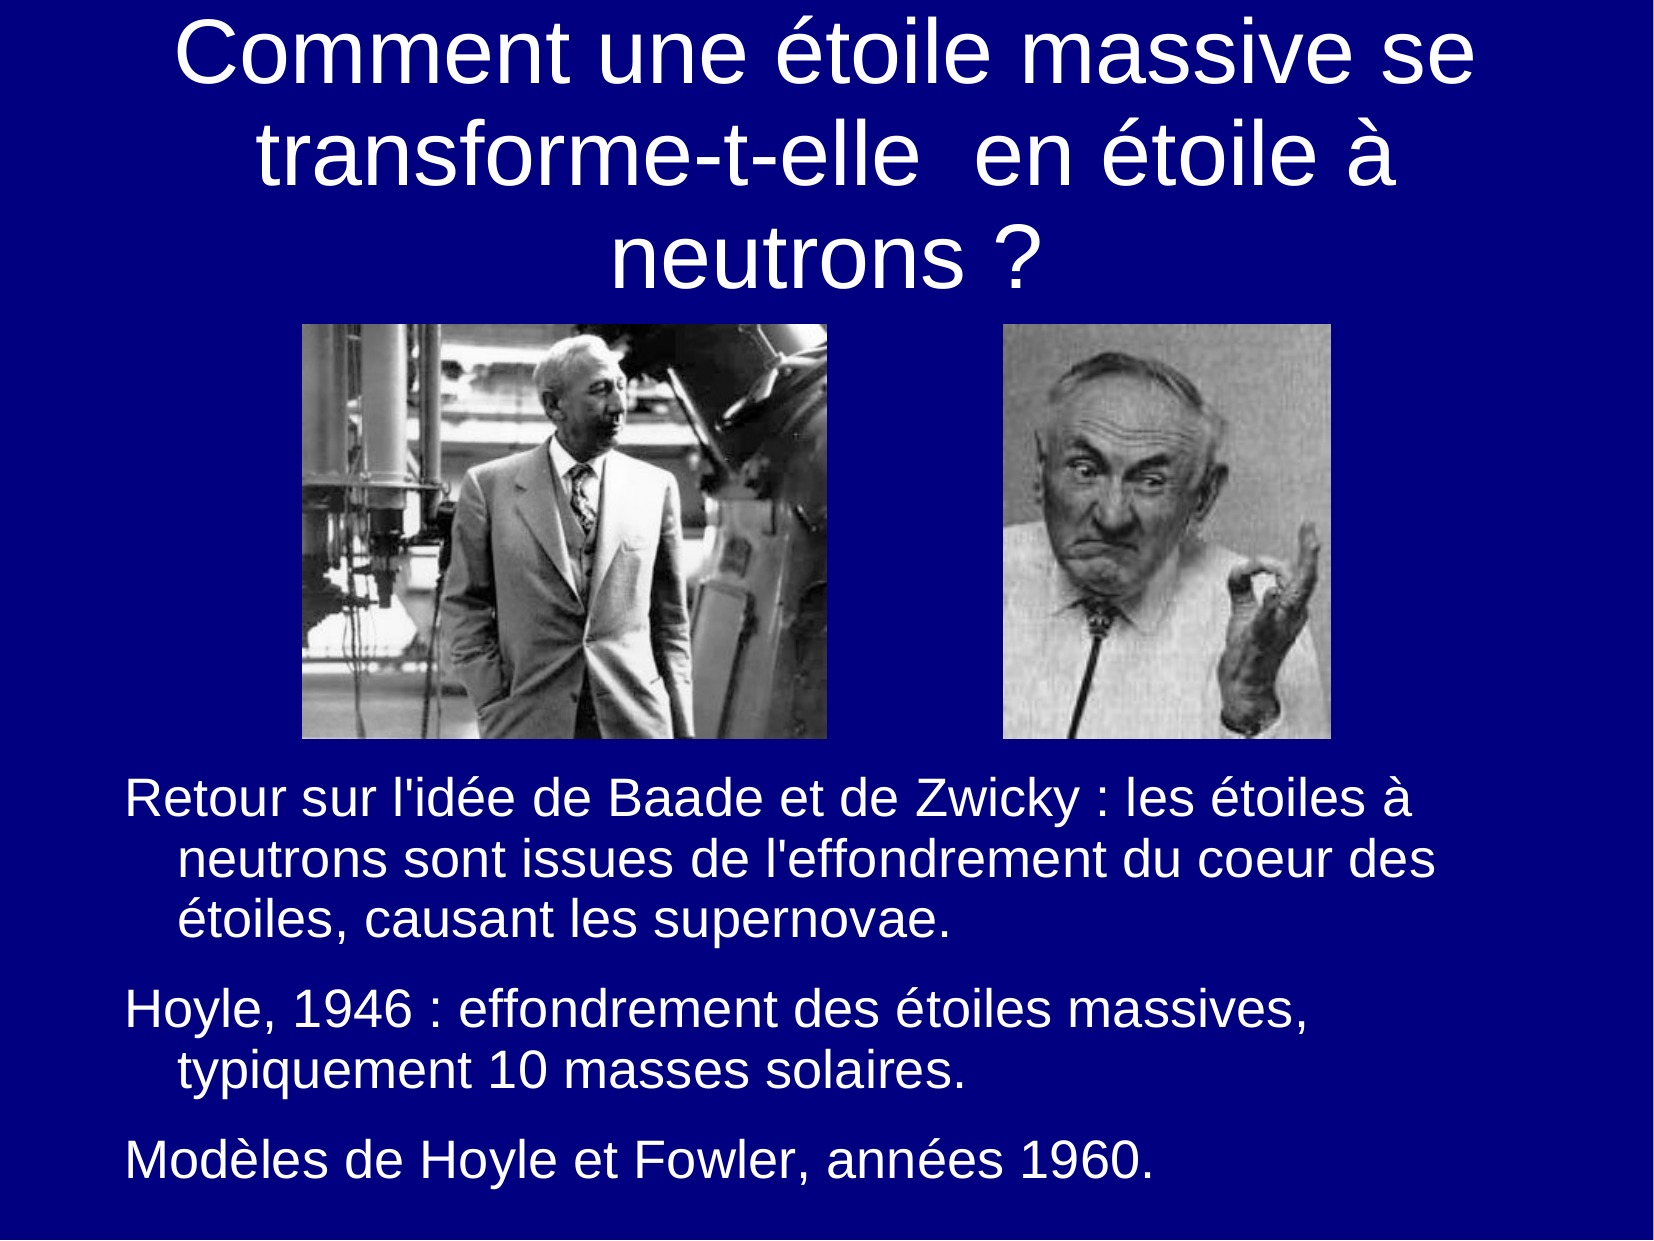

# Comment une étoile massive se transforme-t-elle en étoile à neutrons ?
Retour sur l'idée de Baade et de Zwicky : les étoiles à neutrons sont issues de l'effondrement du coeur des étoiles, causant les supernovae.
Hoyle, 1946 : effondrement des étoiles massives, typiquement 10 masses solaires.
Modèles de Hoyle et Fowler, années 1960.